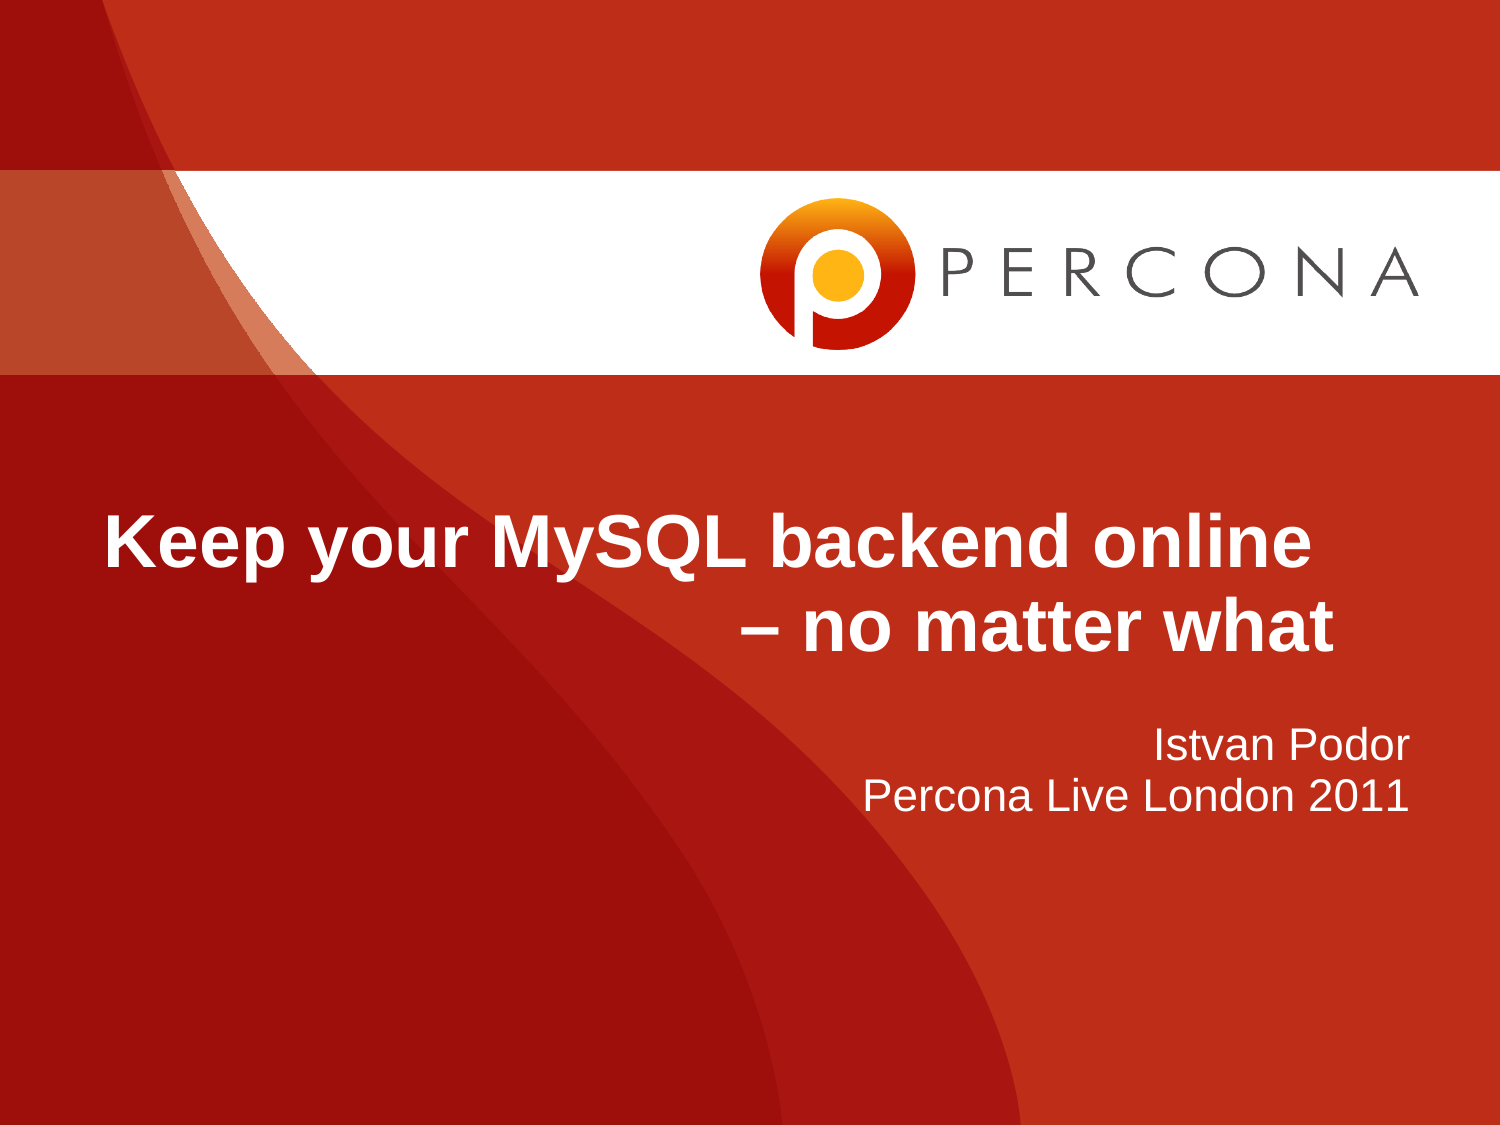

# Keep your MySQL backend online – no matter what
Istvan Podor
Percona Live London 2011